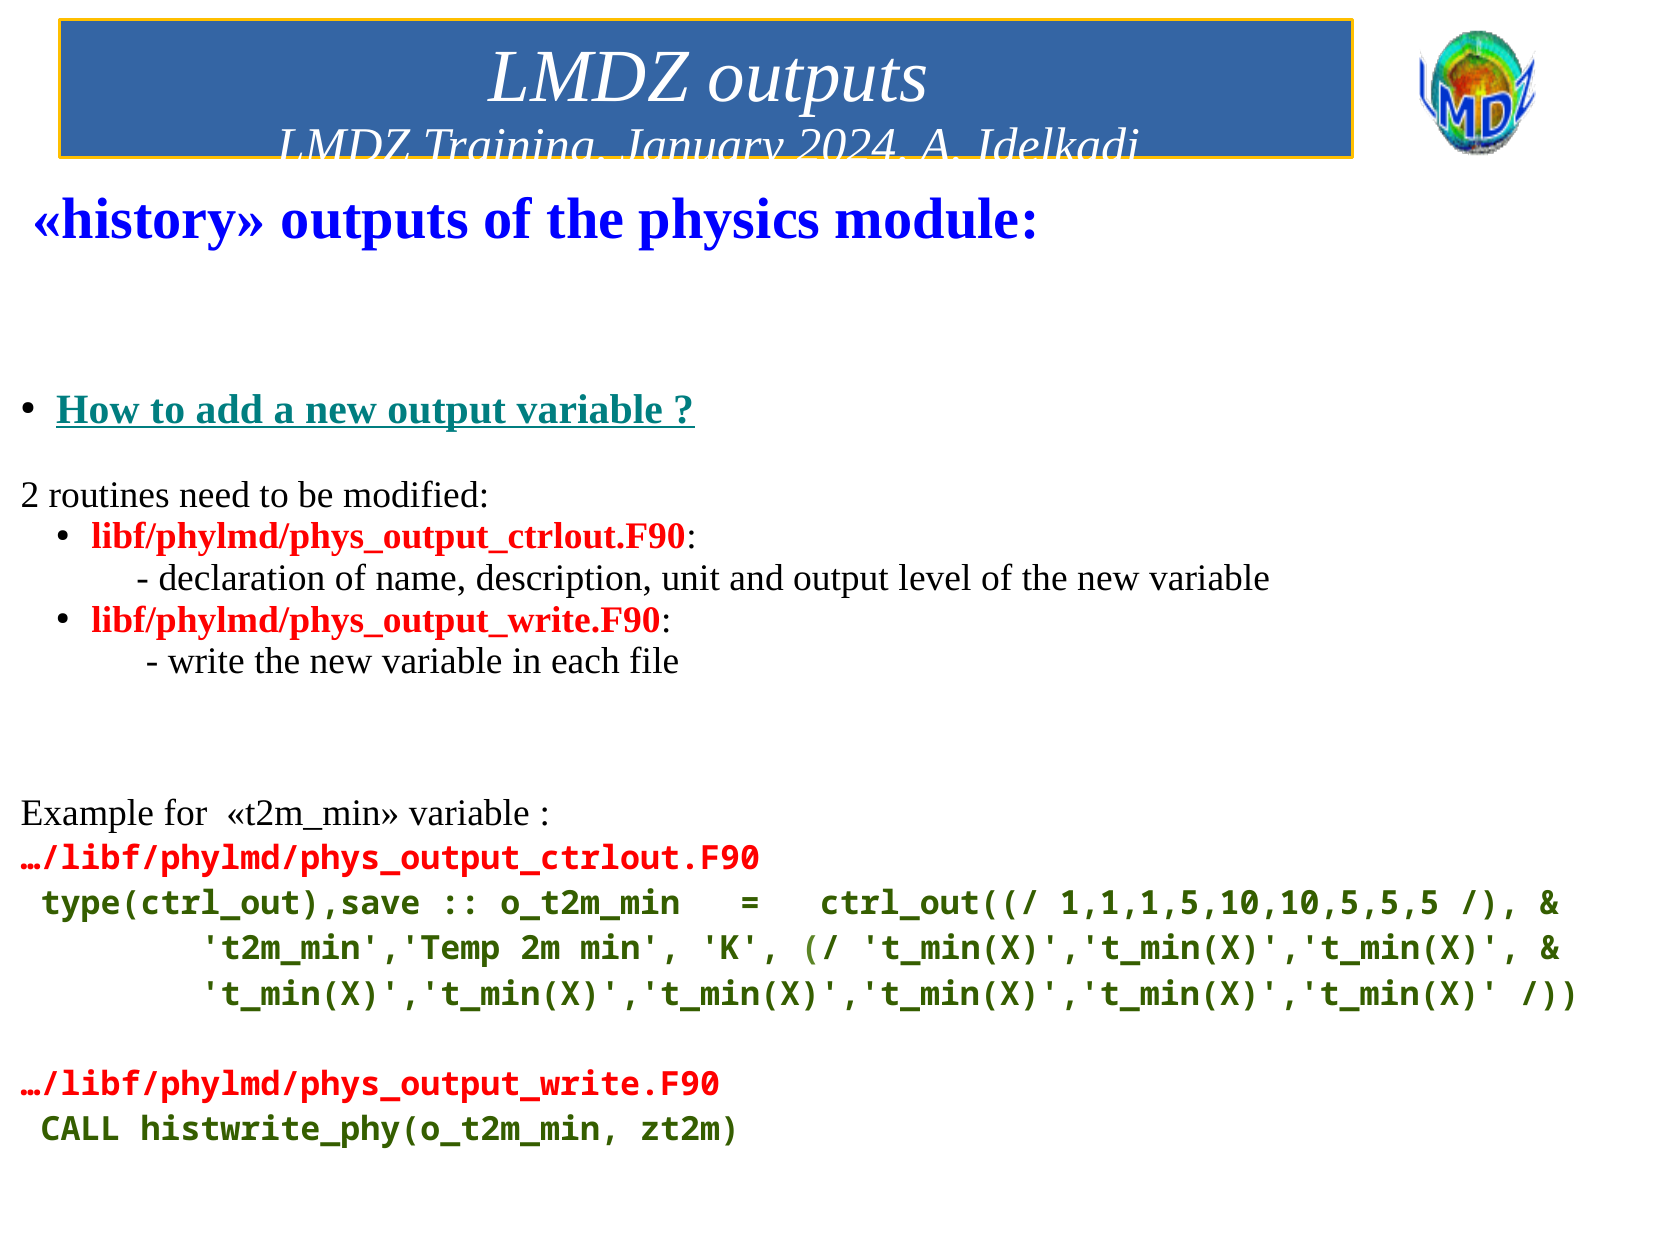

LMDZ outputs
LMDZ Training, January 2024, A. Idelkadi
«history» outputs of the physics module:
How to add a new output variable ?
2 routines need to be modified:
libf/phylmd/phys_output_ctrlout.F90:
 - declaration of name, description, unit and output level of the new variable
libf/phylmd/phys_output_write.F90:
 - write the new variable in each file
Example for «t2m_min» variable :
…/libf/phylmd/phys_output_ctrlout.F90
 type(ctrl_out),save :: o_t2m_min = ctrl_out((/ 1,1,1,5,10,10,5,5,5 /), &
 't2m_min','Temp 2m min', 'K', (/ 't_min(X)','t_min(X)','t_min(X)', &
 't_min(X)','t_min(X)','t_min(X)','t_min(X)','t_min(X)','t_min(X)' /))
…/libf/phylmd/phys_output_write.F90
 CALL histwrite_phy(o_t2m_min, zt2m)